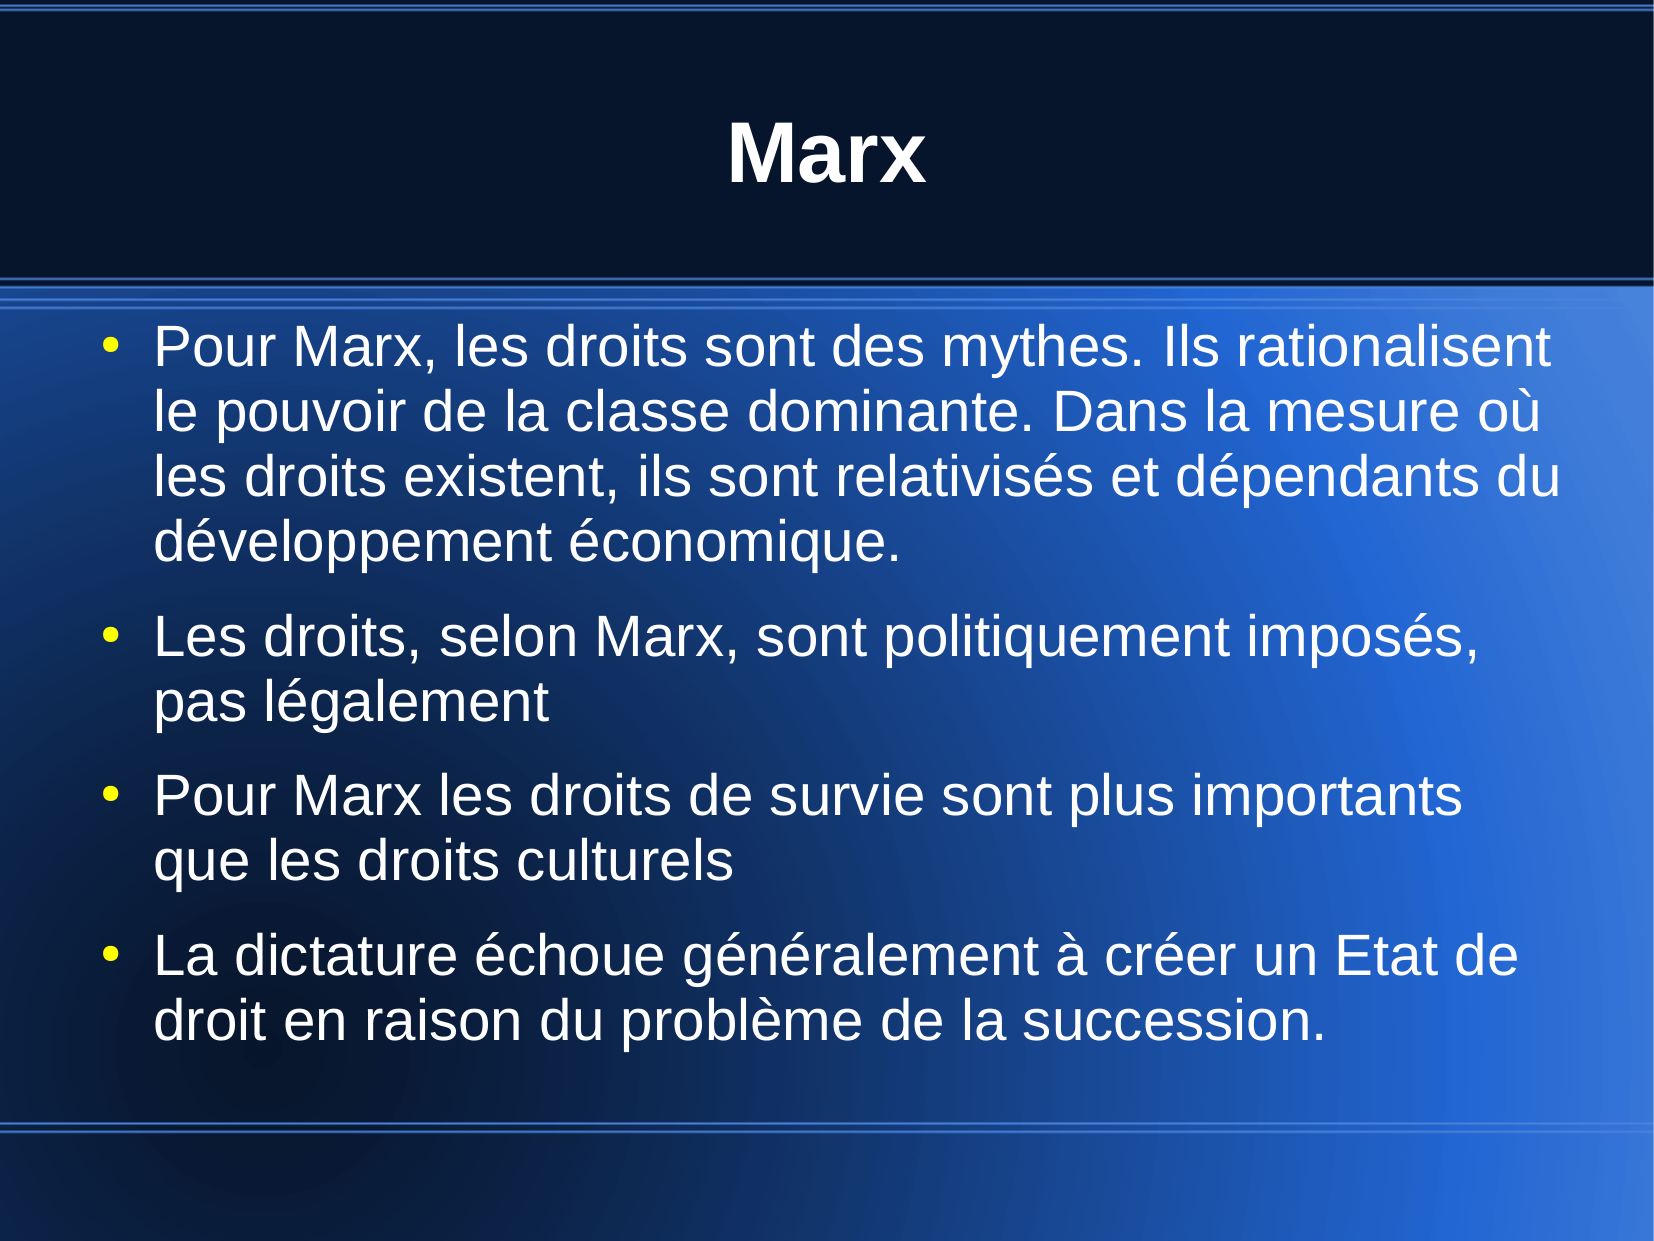

# Marx
Pour Marx, les droits sont des mythes. Ils rationalisent le pouvoir de la classe dominante. Dans la mesure où les droits existent, ils sont relativisés et dépendants du développement économique.
Les droits, selon Marx, sont politiquement imposés, pas légalement
Pour Marx les droits de survie sont plus importants que les droits culturels
La dictature échoue généralement à créer un Etat de droit en raison du problème de la succession.